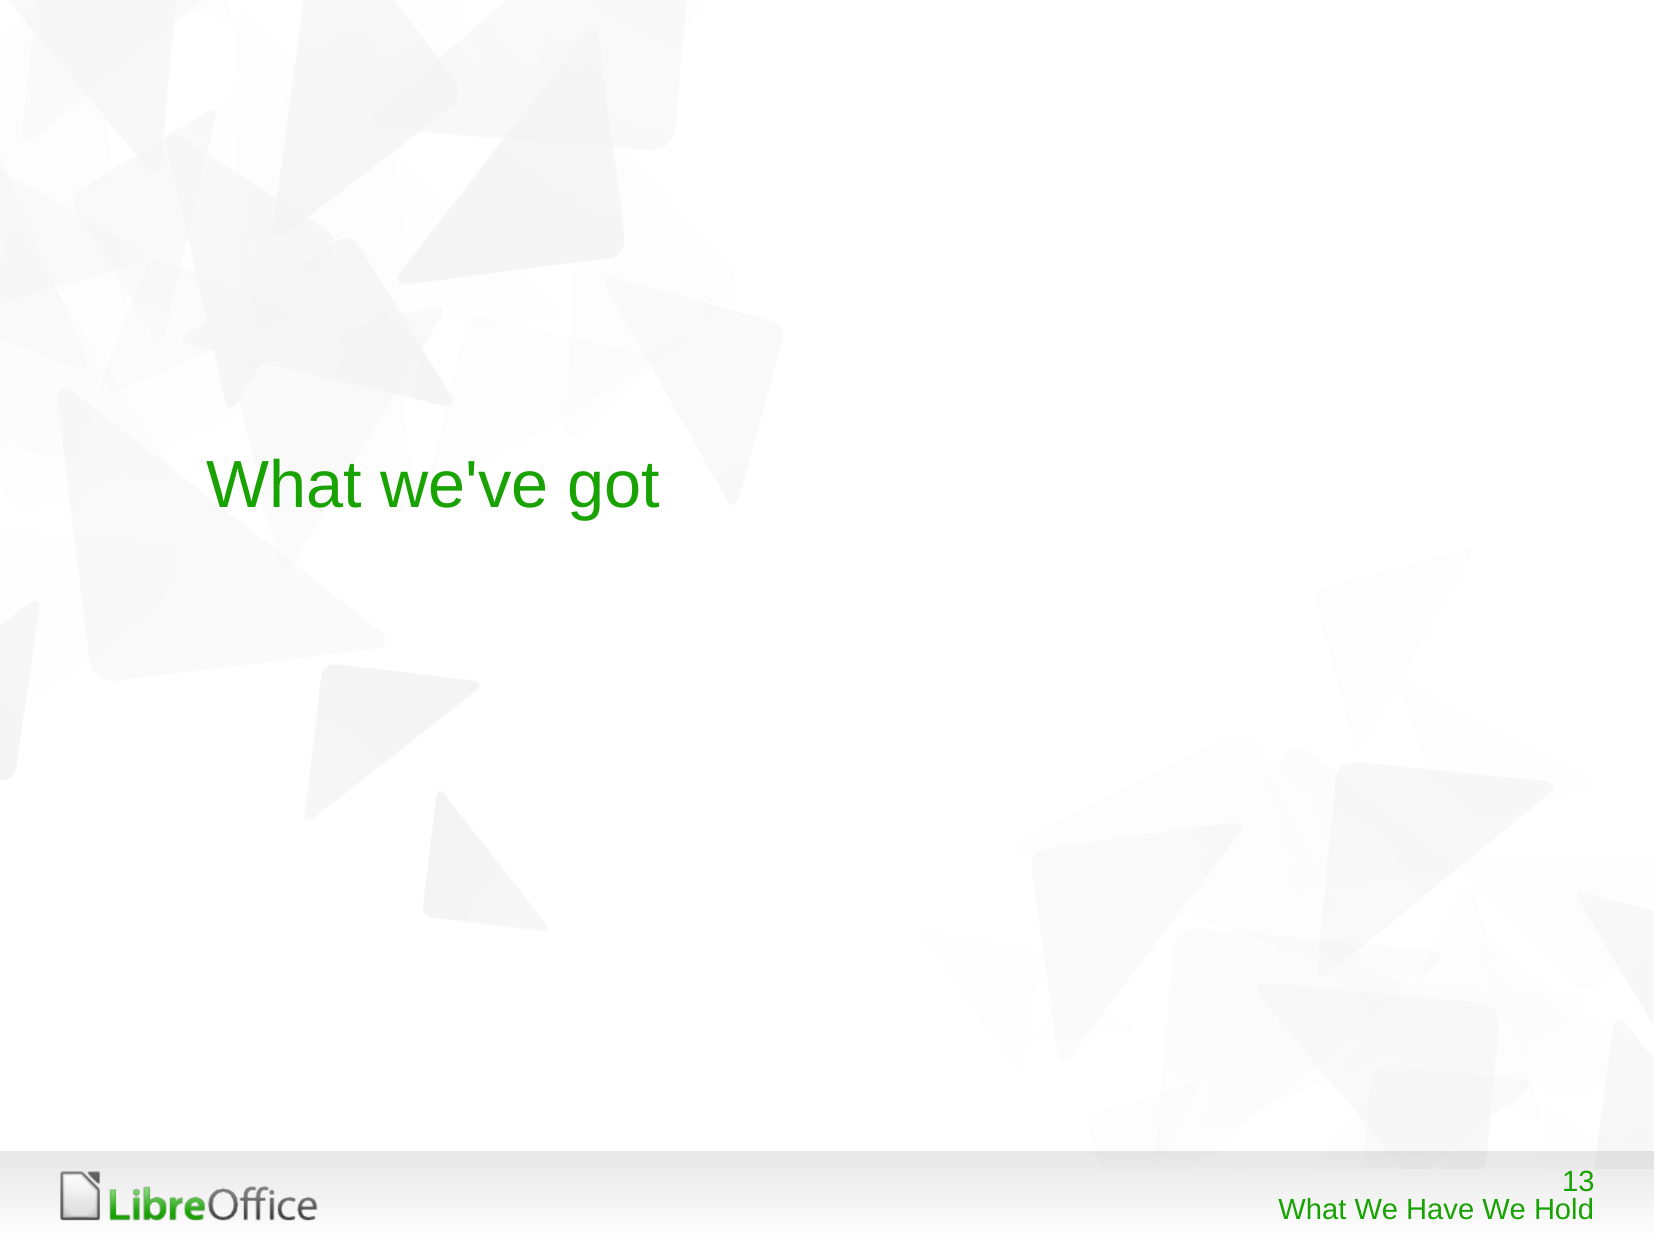

# What we've got
13
What We Have We Hold